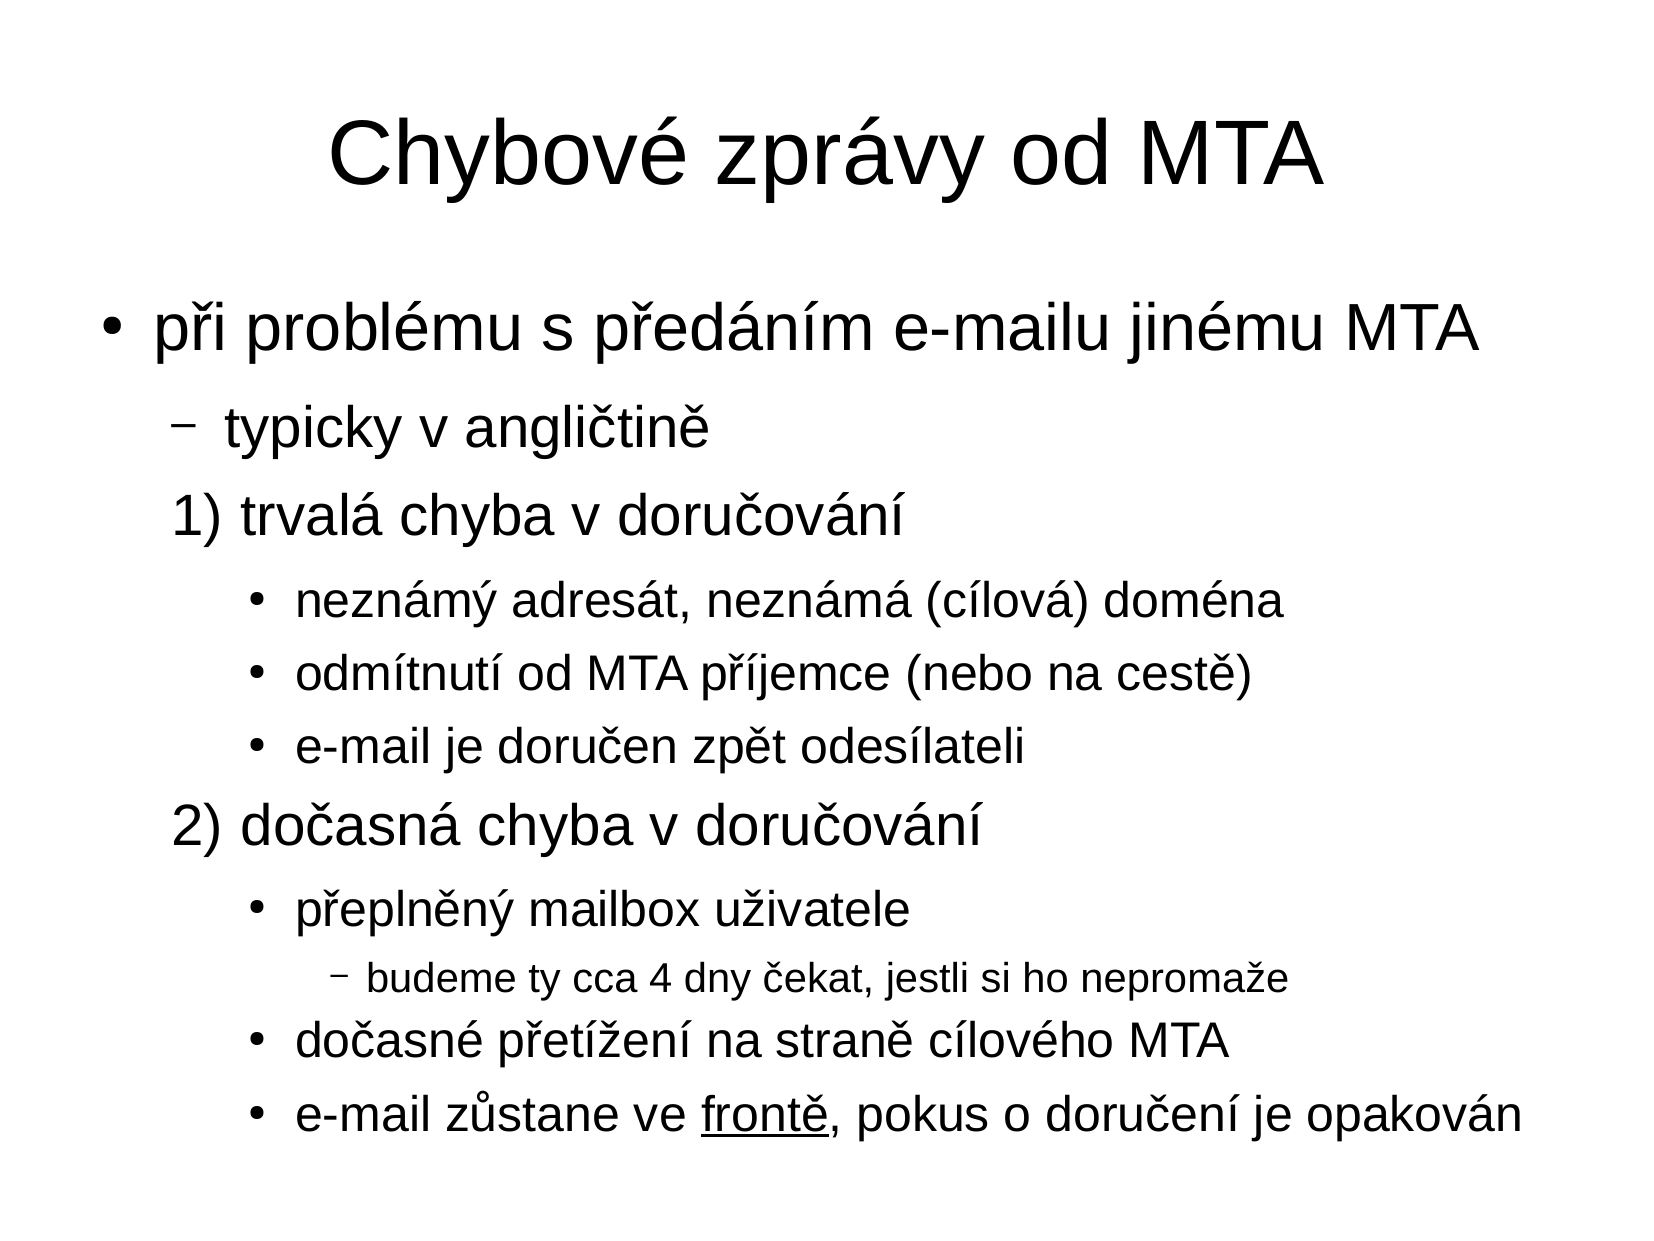

# Chybové zprávy od MTA
při problému s předáním e-mailu jinému MTA
typicky v angličtině
 trvalá chyba v doručování
neznámý adresát, neznámá (cílová) doména
odmítnutí od MTA příjemce (nebo na cestě)
e-mail je doručen zpět odesílateli
 dočasná chyba v doručování
přeplněný mailbox uživatele
budeme ty cca 4 dny čekat, jestli si ho nepromaže
dočasné přetížení na straně cílového MTA
e-mail zůstane ve frontě, pokus o doručení je opakován